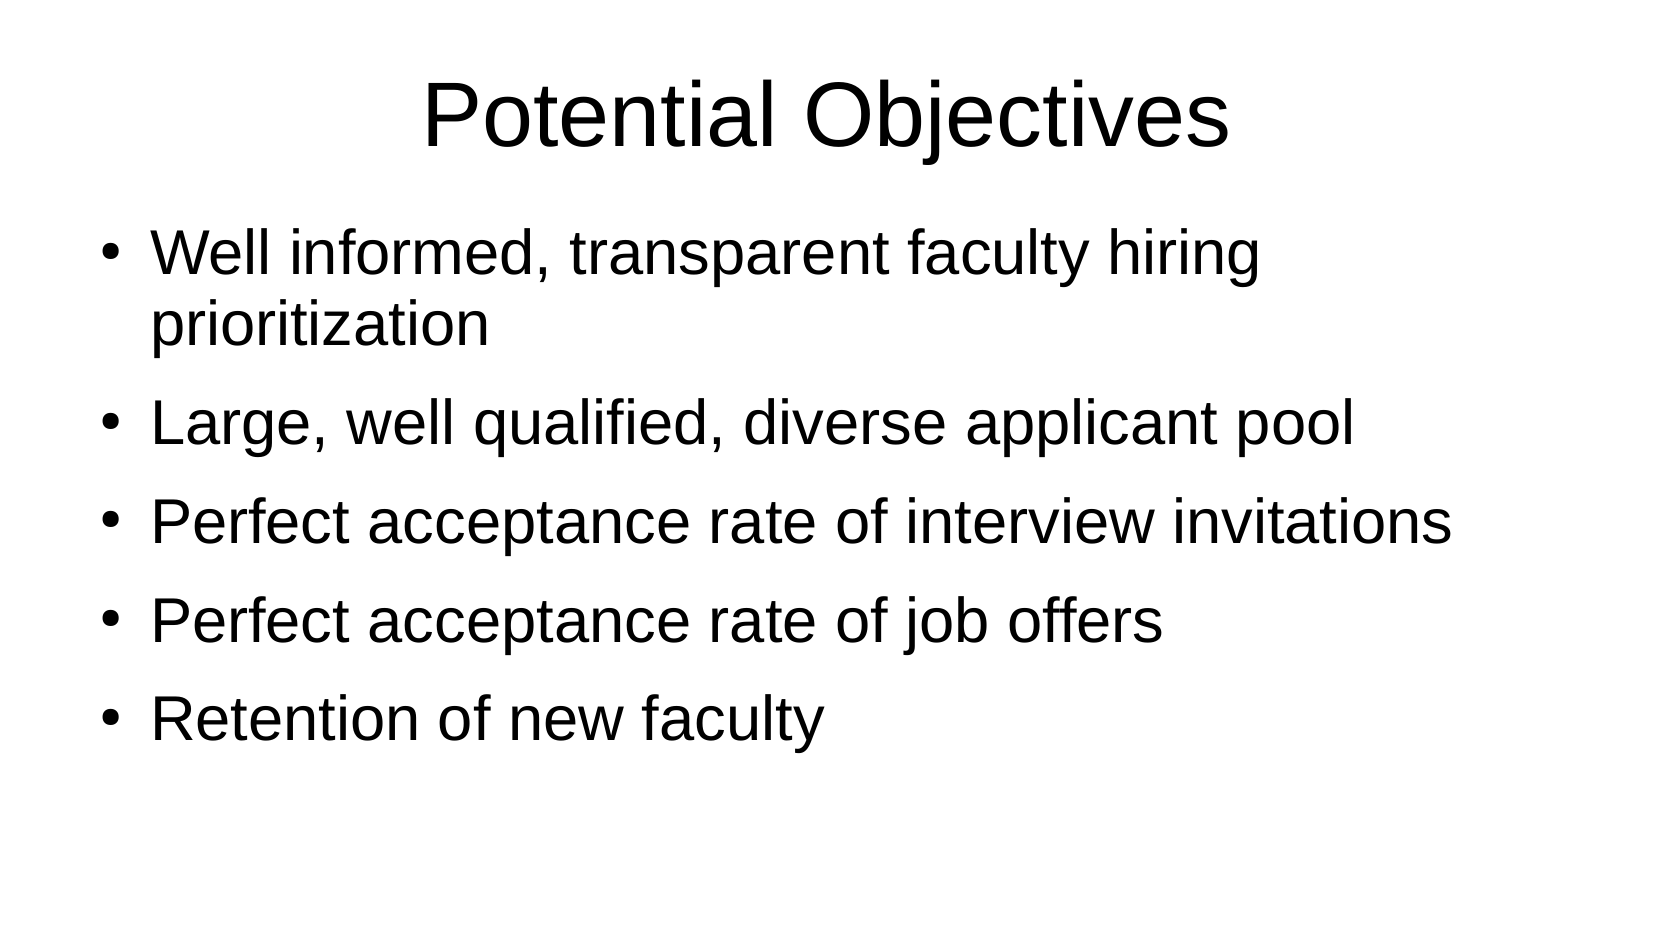

# Potential Objectives
Well informed, transparent faculty hiring prioritization
Large, well qualified, diverse applicant pool
Perfect acceptance rate of interview invitations
Perfect acceptance rate of job offers
Retention of new faculty